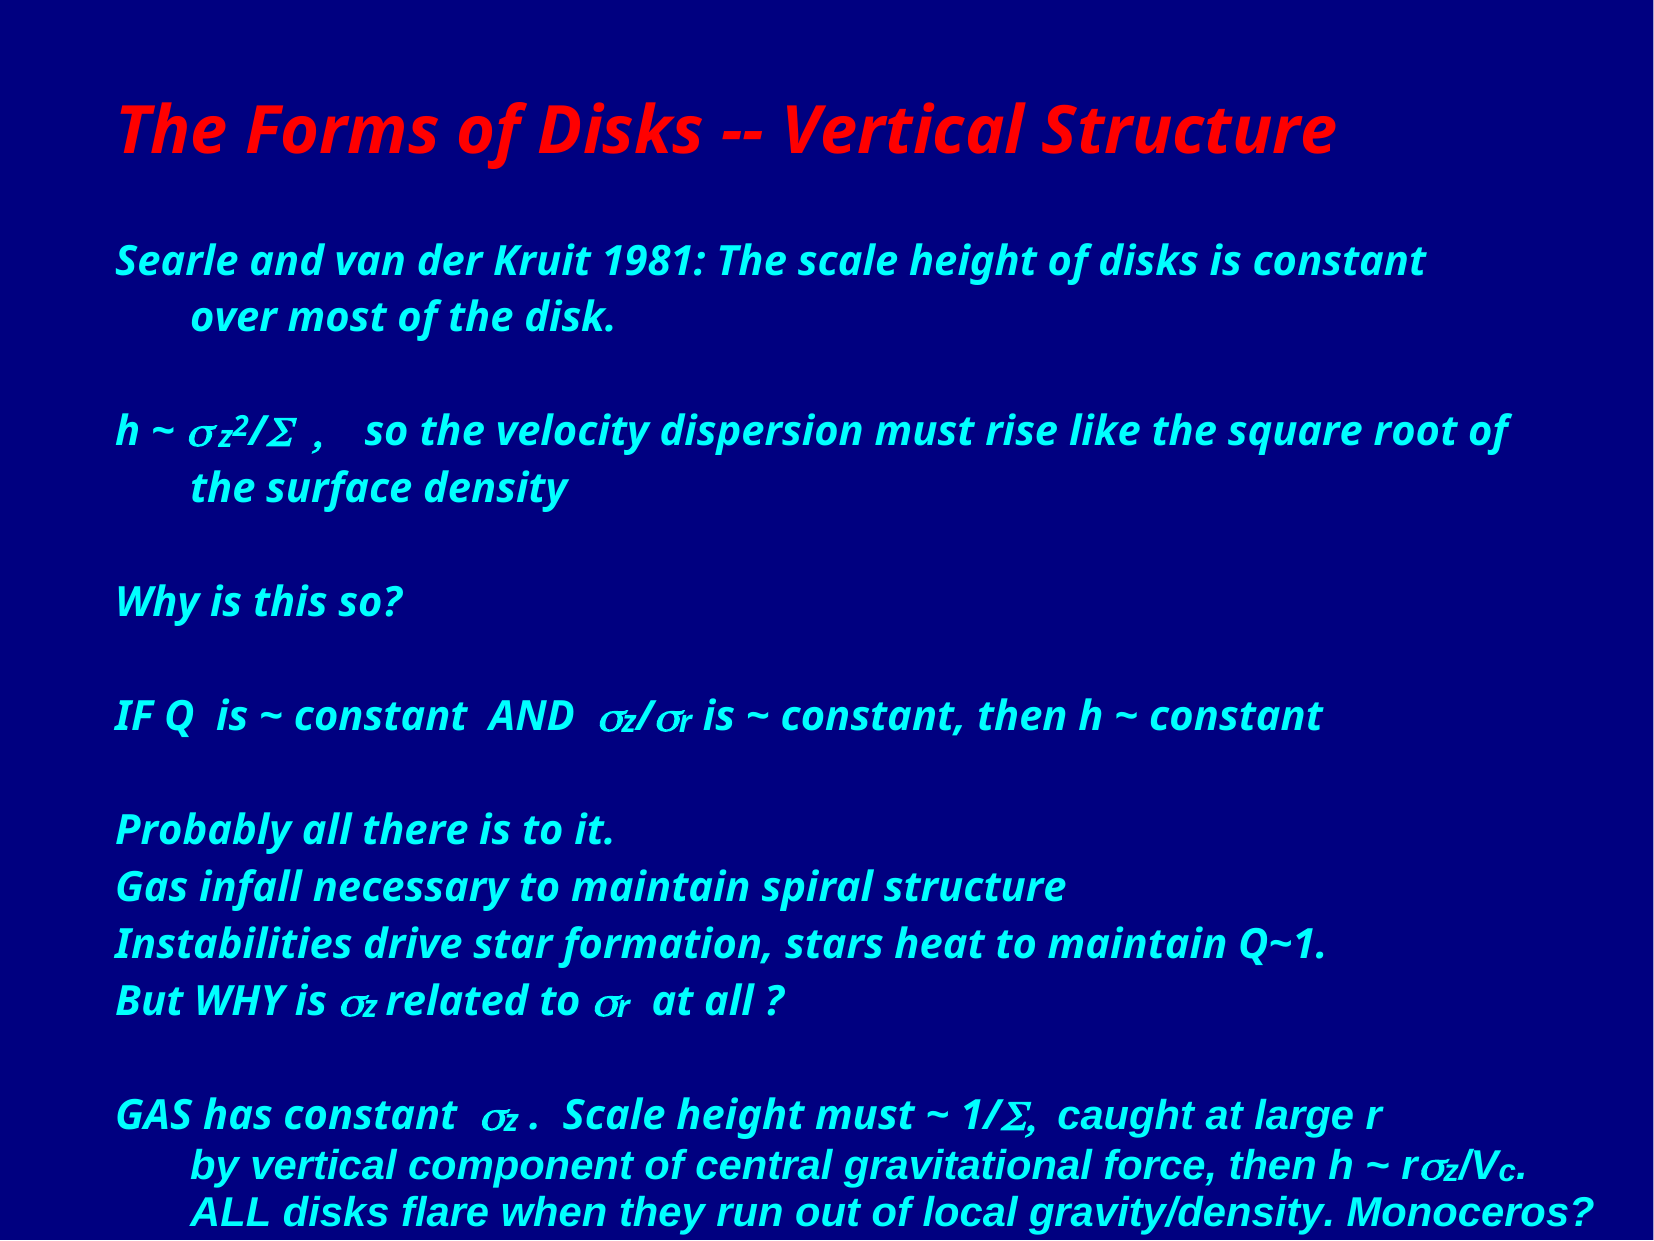

The Forms of Disks -- Vertical Structure
Searle and van der Kruit 1981: The scale height of disks is constant
	over most of the disk.
h ~ s z2/S , so the velocity dispersion must rise like the square root of
	the surface density
Why is this so?
IF Q is ~ constant AND sz/sr is ~ constant, then h ~ constant
Probably all there is to it.
Gas infall necessary to maintain spiral structure
Instabilities drive star formation, stars heat to maintain Q~1.
But WHY is sz related to sr at all ?
GAS has constant sz . Scale height must ~ 1/S, caught at large r
	by vertical component of central gravitational force, then h ~ rsz/Vc.
	ALL disks flare when they run out of local gravity/density. Monoceros?